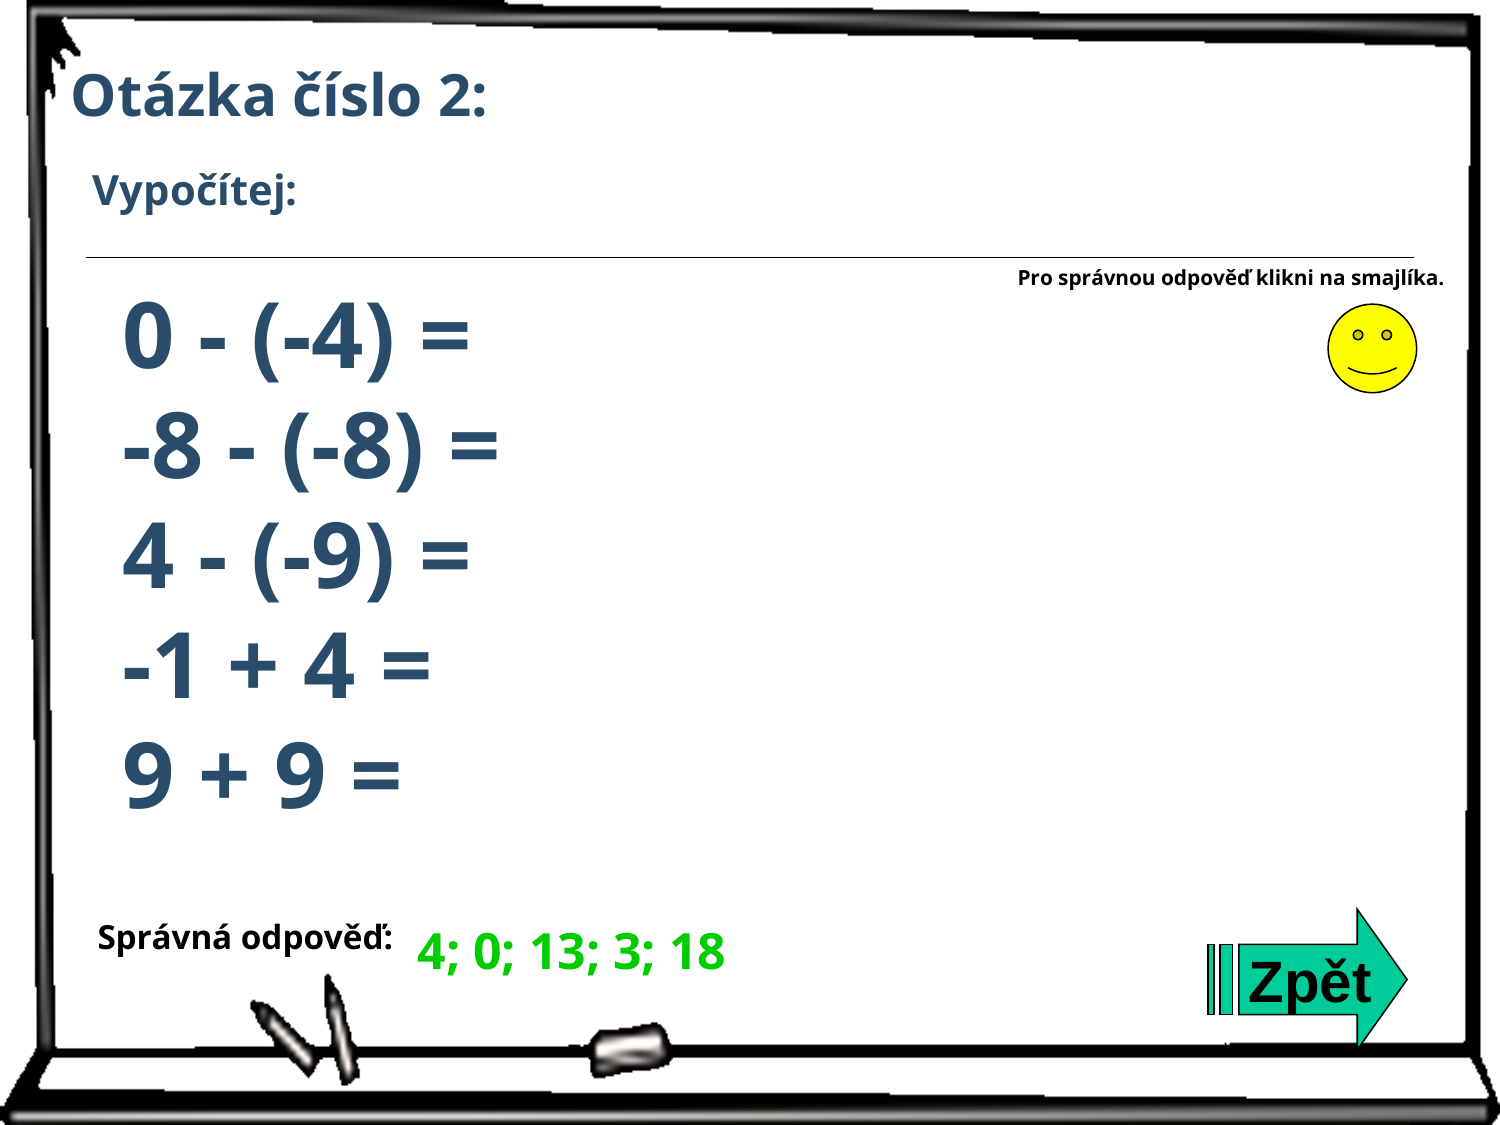

Otázka číslo 2:
Vypočítej:
Pro správnou odpověď klikni na smajlíka.
0 - (-4) =      
-8 - (-8) =      
4 - (-9) =      
-1 + 4 =      
9 + 9 =
Správná odpověď:
4; 0; 13; 3; 18
Zpět